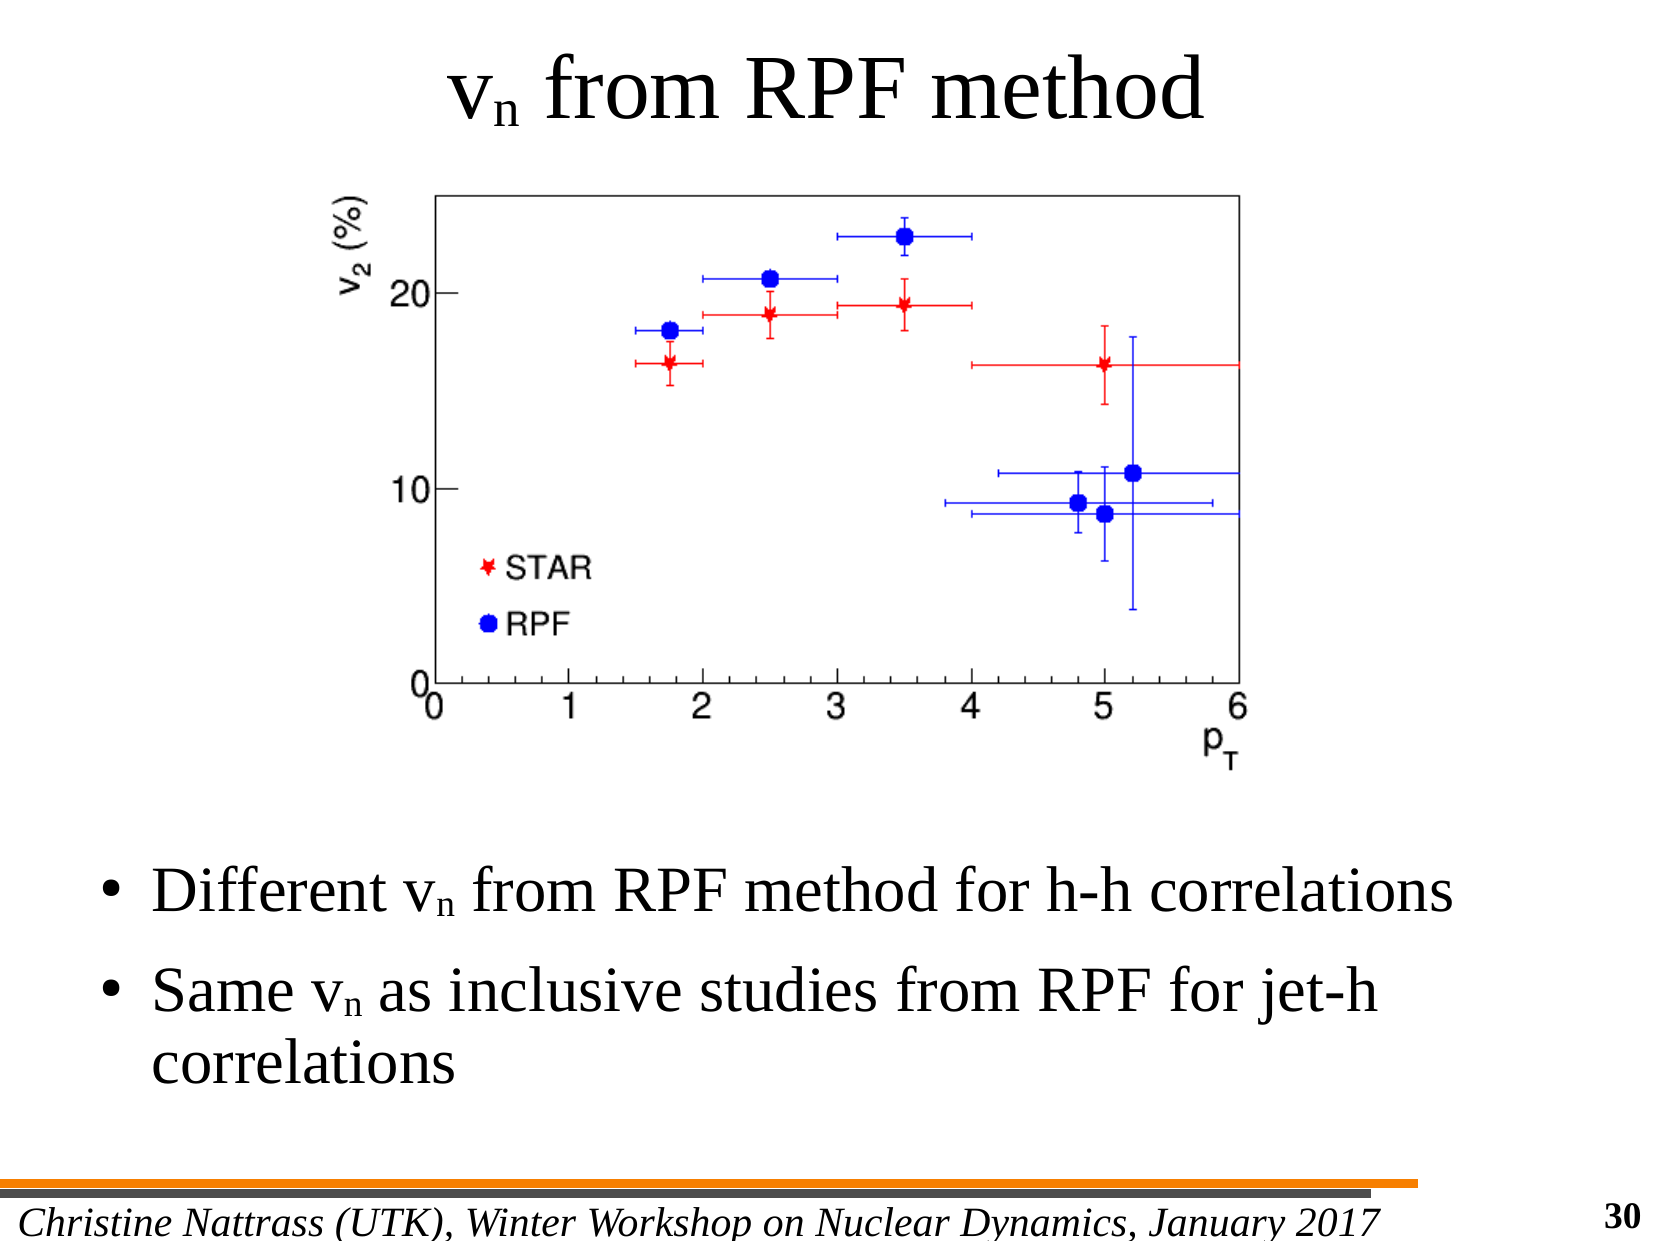

# vn from RPF method
Different vn from RPF method for h-h correlations
Same vn as inclusive studies from RPF for jet-h correlations